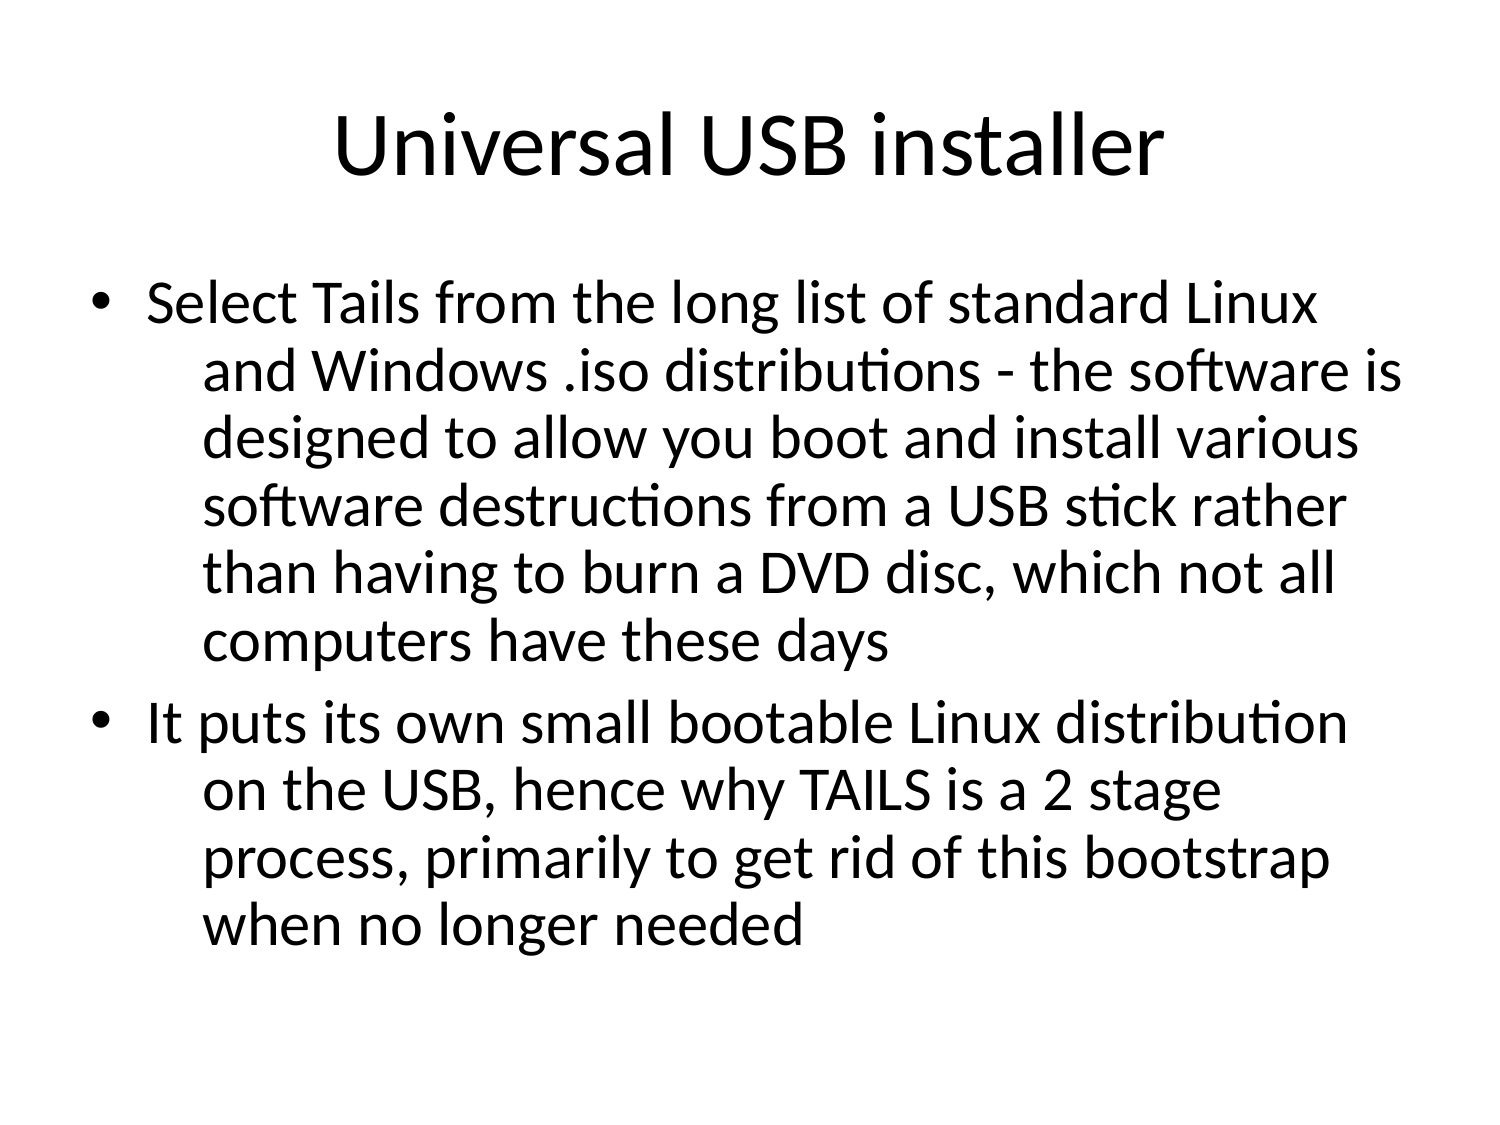

# Universal USB installer
Select Tails from the long list of standard Linux and Windows .iso distributions - the software is designed to allow you boot and install various software destructions from a USB stick rather than having to burn a DVD disc, which not all computers have these days
It puts its own small bootable Linux distribution on the USB, hence why TAILS is a 2 stage process, primarily to get rid of this bootstrap when no longer needed